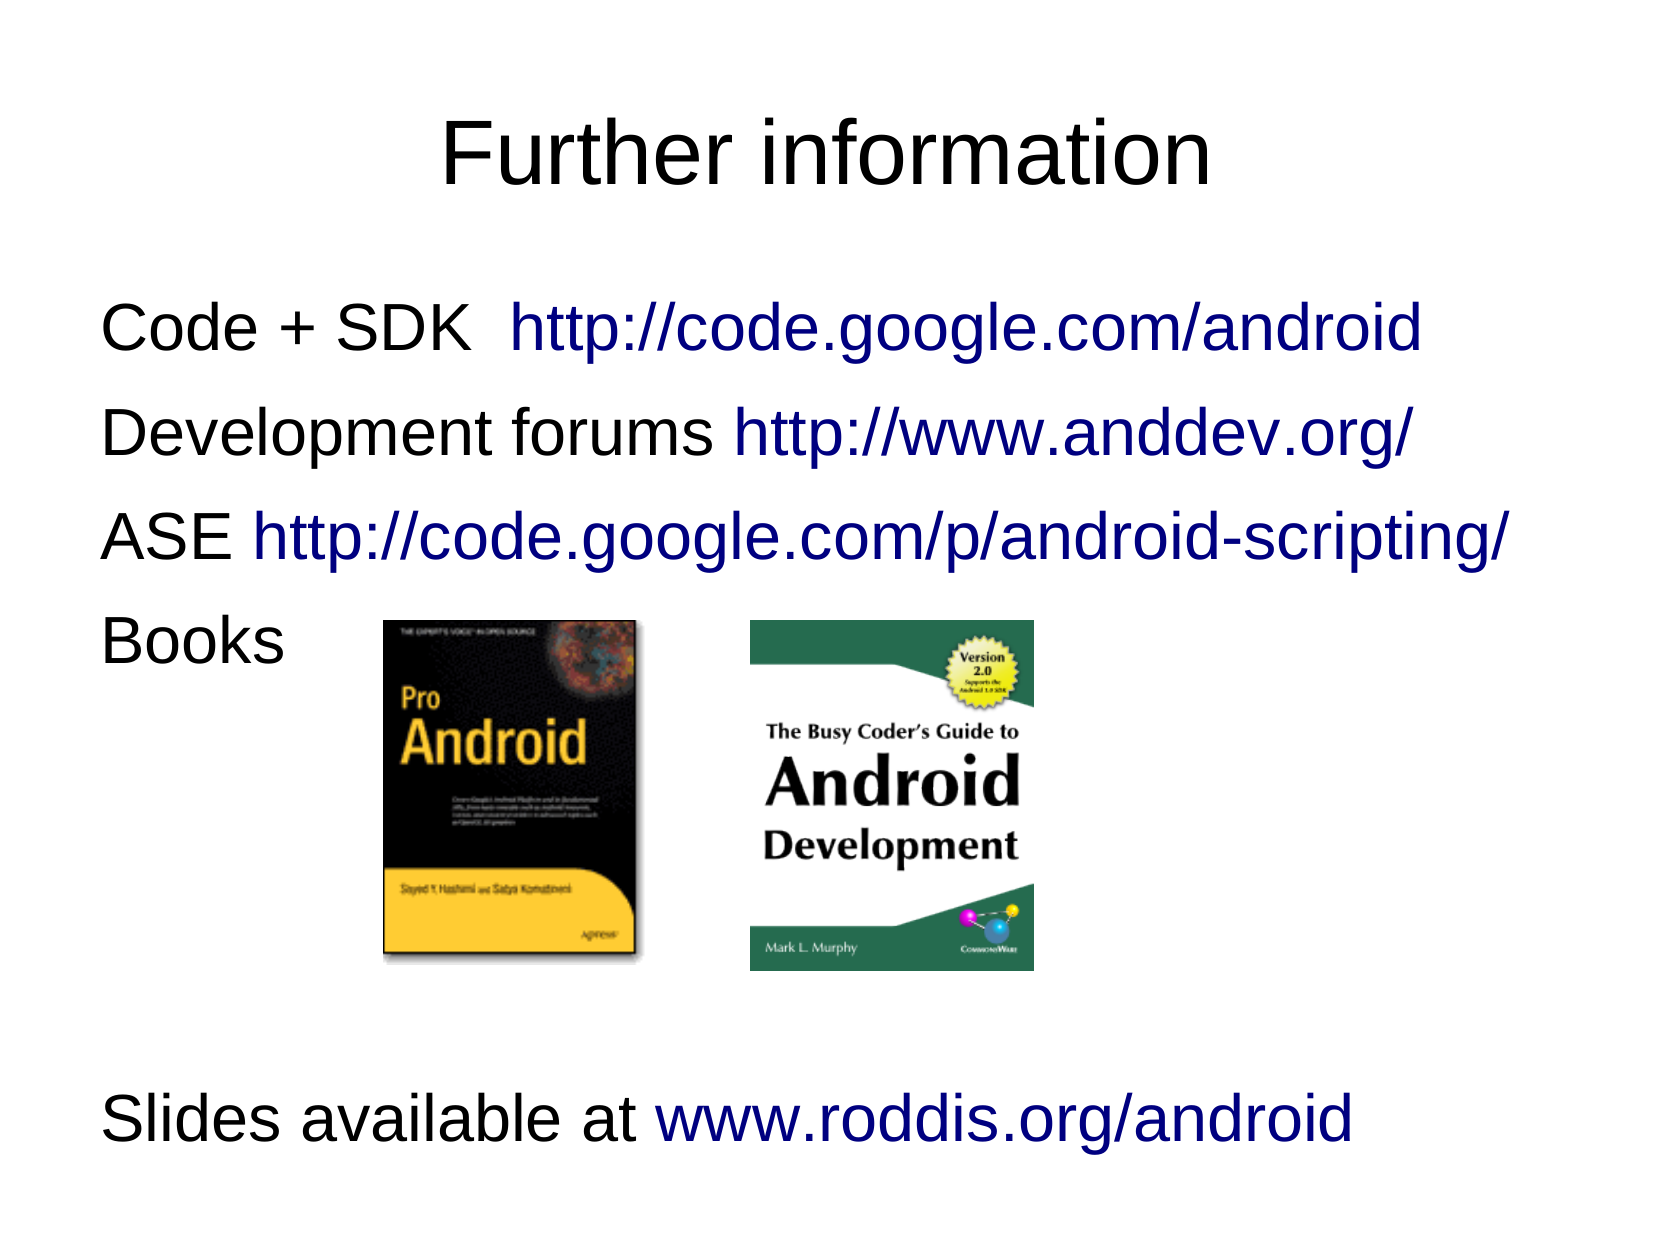

# Further information
Code + SDK http://code.google.com/android
Development forums http://www.anddev.org/
ASE http://code.google.com/p/android-scripting/
Books
Slides available at www.roddis.org/android